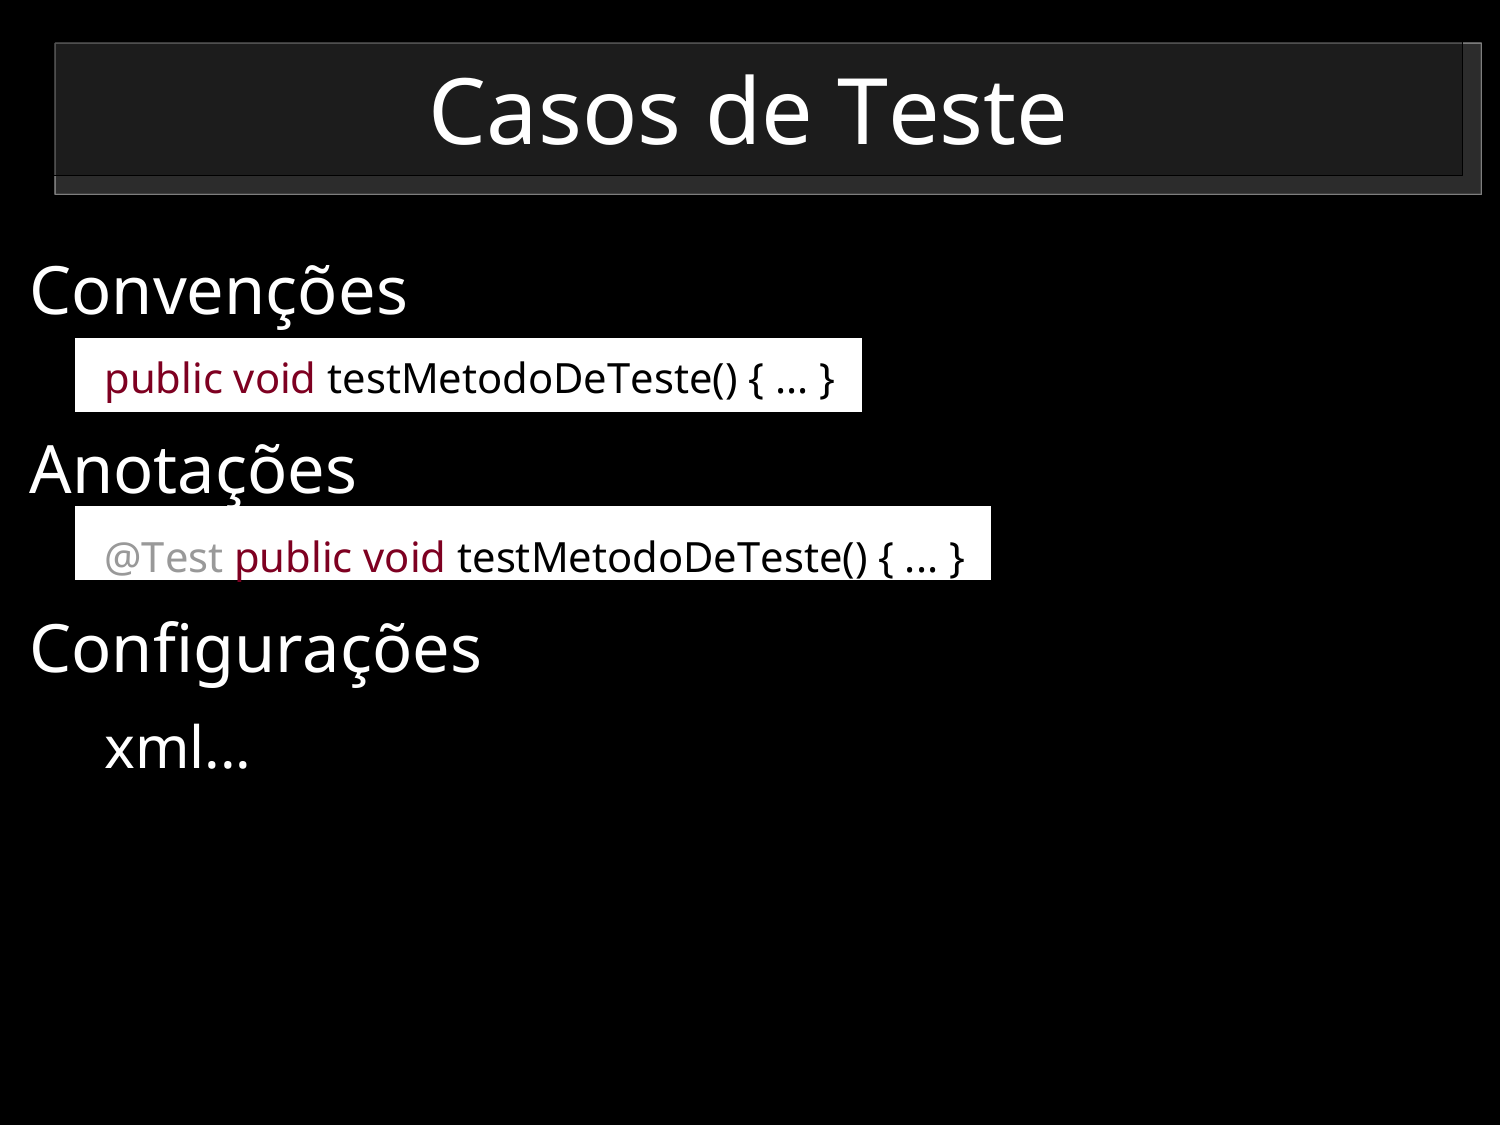

# Casos de Teste
Convenções
public void testMetodoDeTeste() { ... }
Anotações
@Test public void testMetodoDeTeste() { ... }
Configurações
xml...